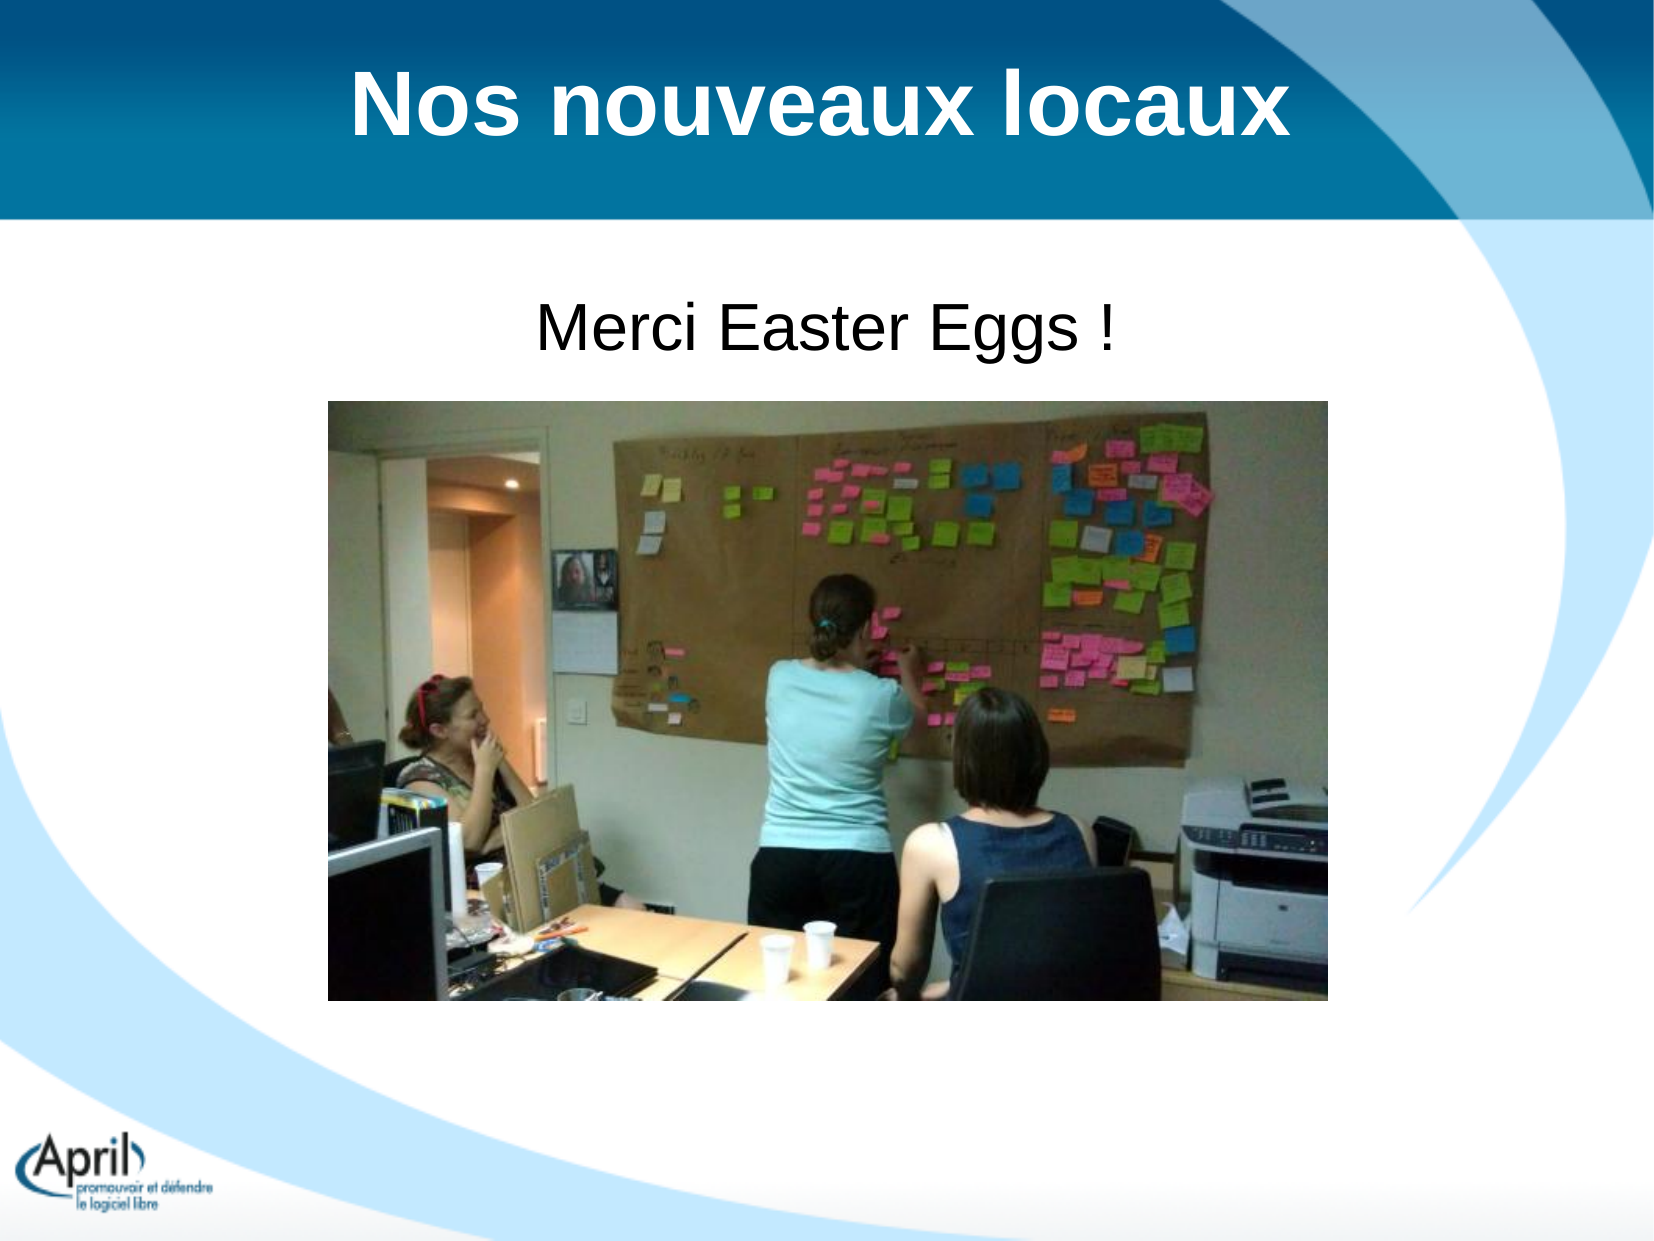

# Nos nouveaux locaux
Merci Easter Eggs !